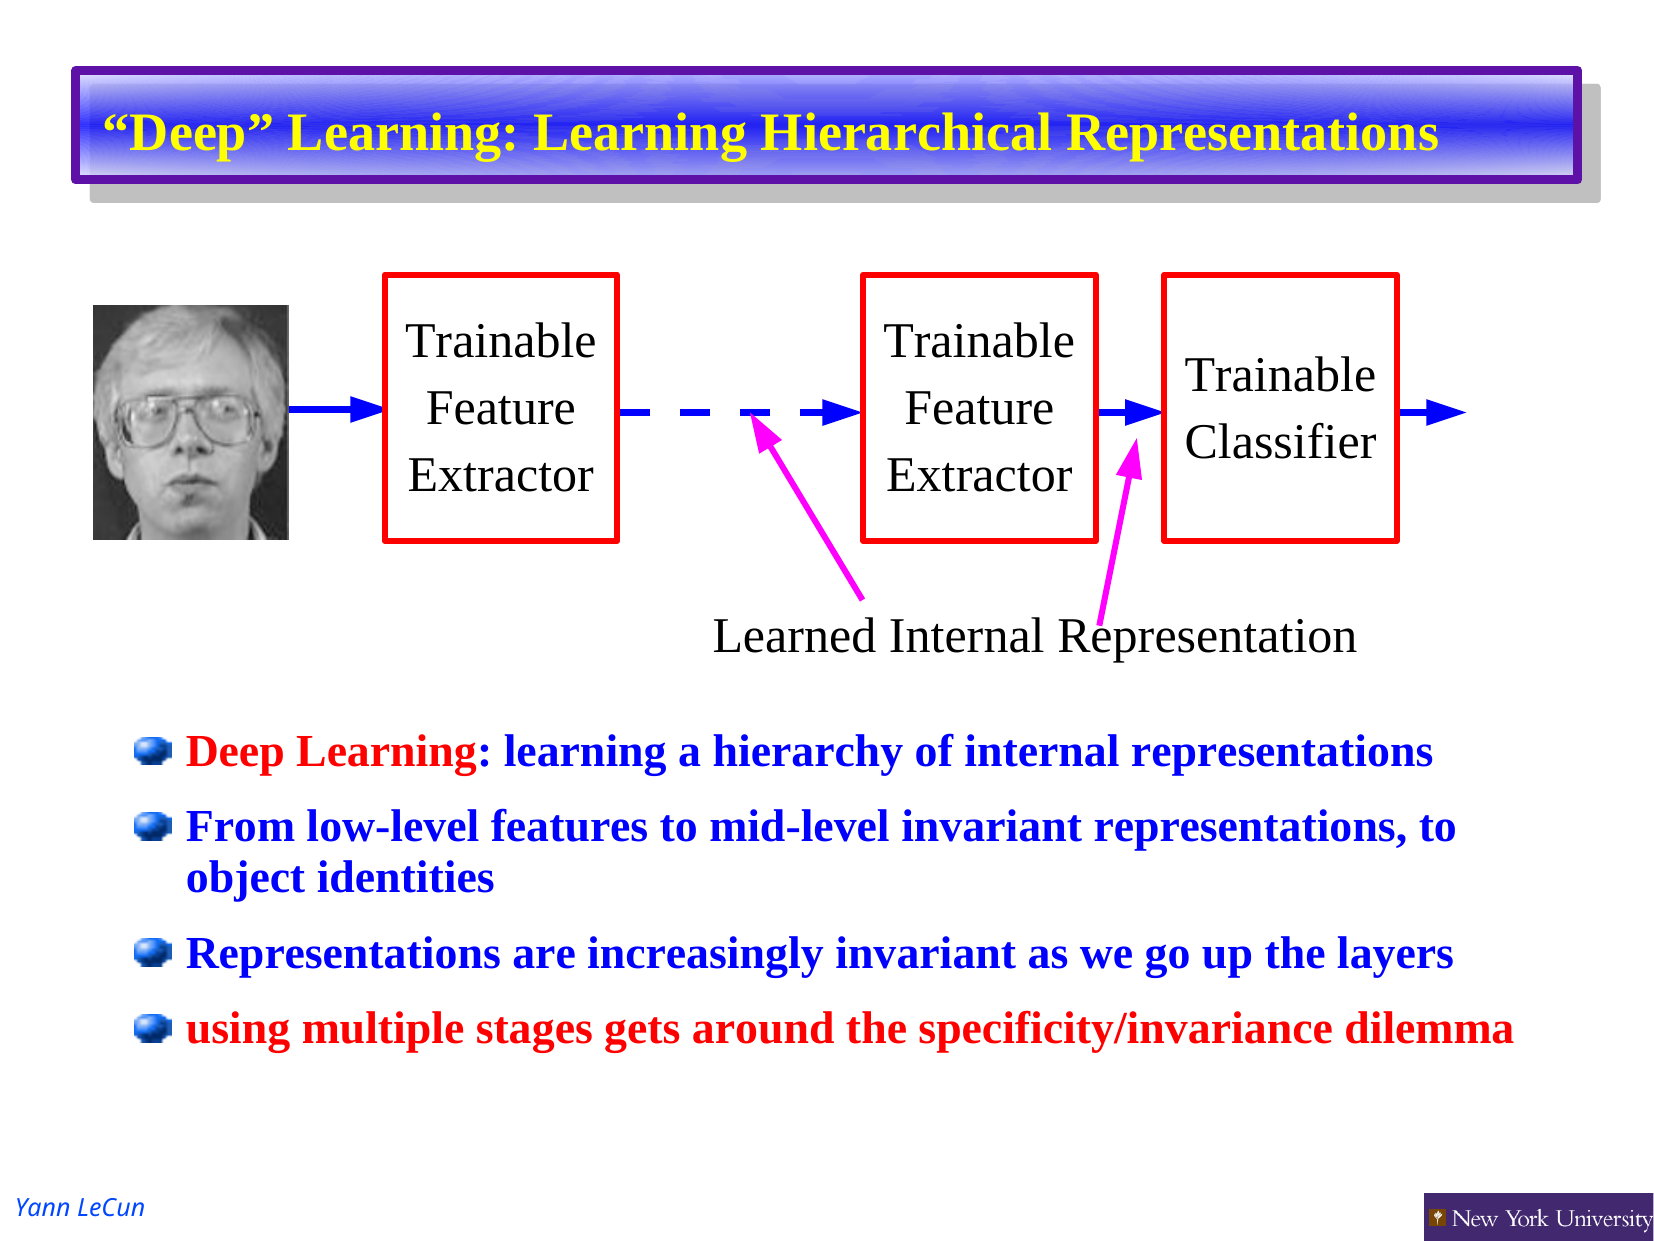

# “Deep” Learning: Learning Hierarchical Representations
Trainable
Feature
Extractor
Trainable
Feature
Extractor
Trainable
Classifier
Learned Internal Representation
Deep Learning: learning a hierarchy of internal representations
From low-level features to mid-level invariant representations, to object identities
Representations are increasingly invariant as we go up the layers
using multiple stages gets around the specificity/invariance dilemma